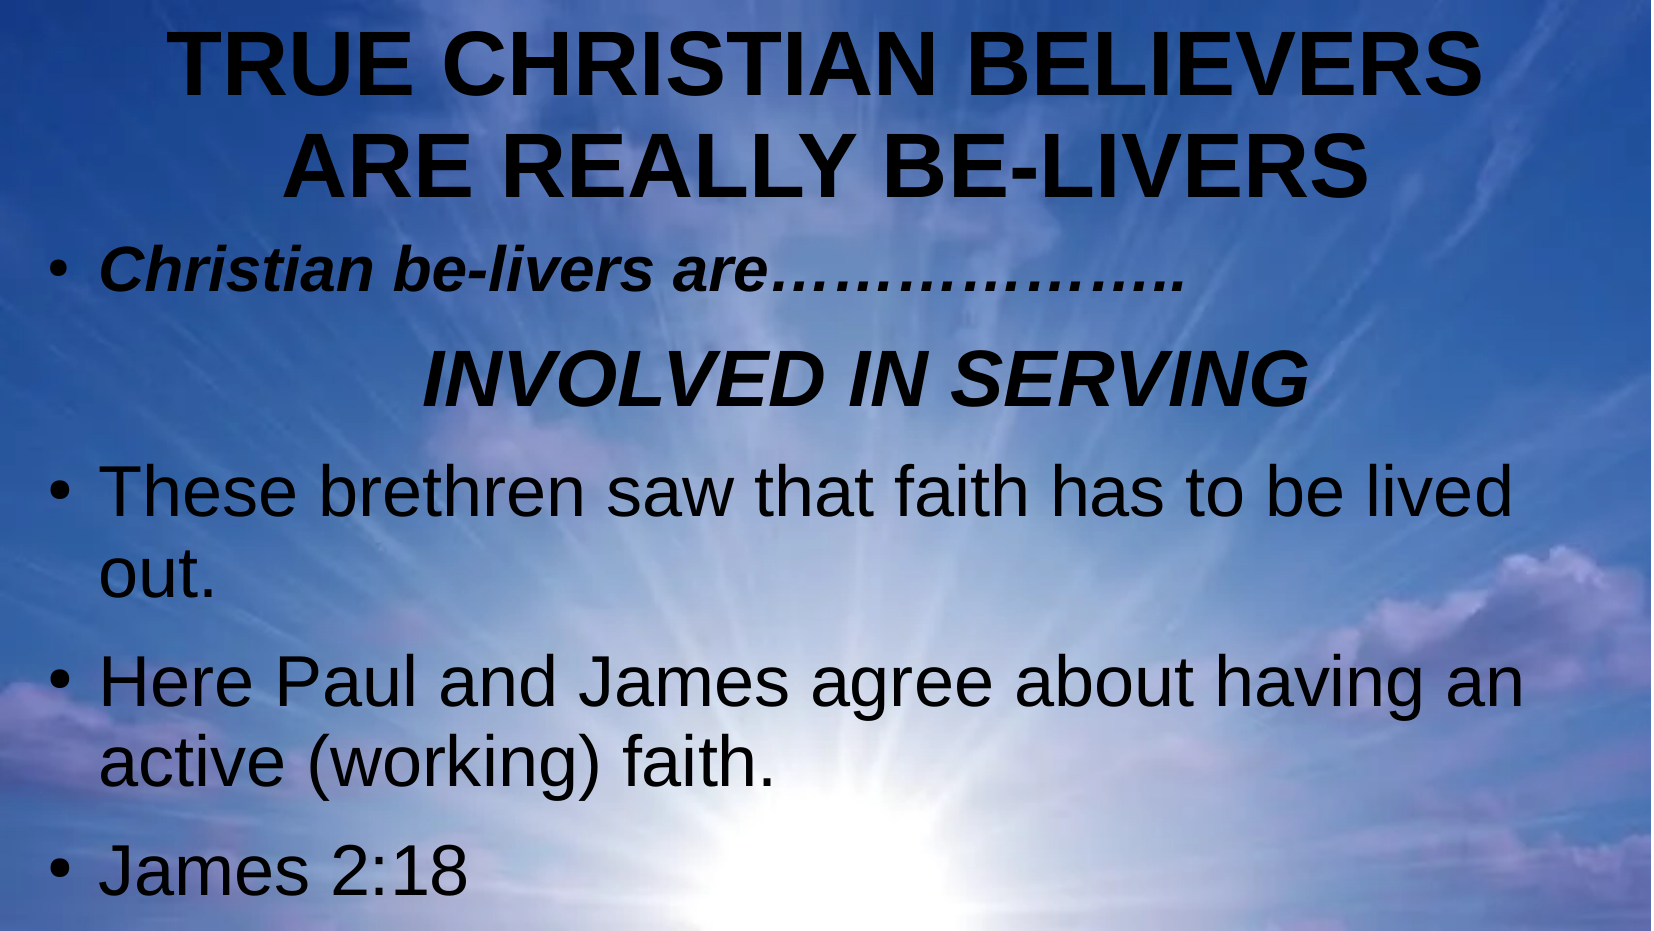

# TRUE CHRISTIAN BELIEVERS ARE REALLY BE-LIVERS
Christian be-livers are………………..
INVOLVED IN SERVING
These brethren saw that faith has to be lived out.
Here Paul and James agree about having an active (working) faith.
James 2:18